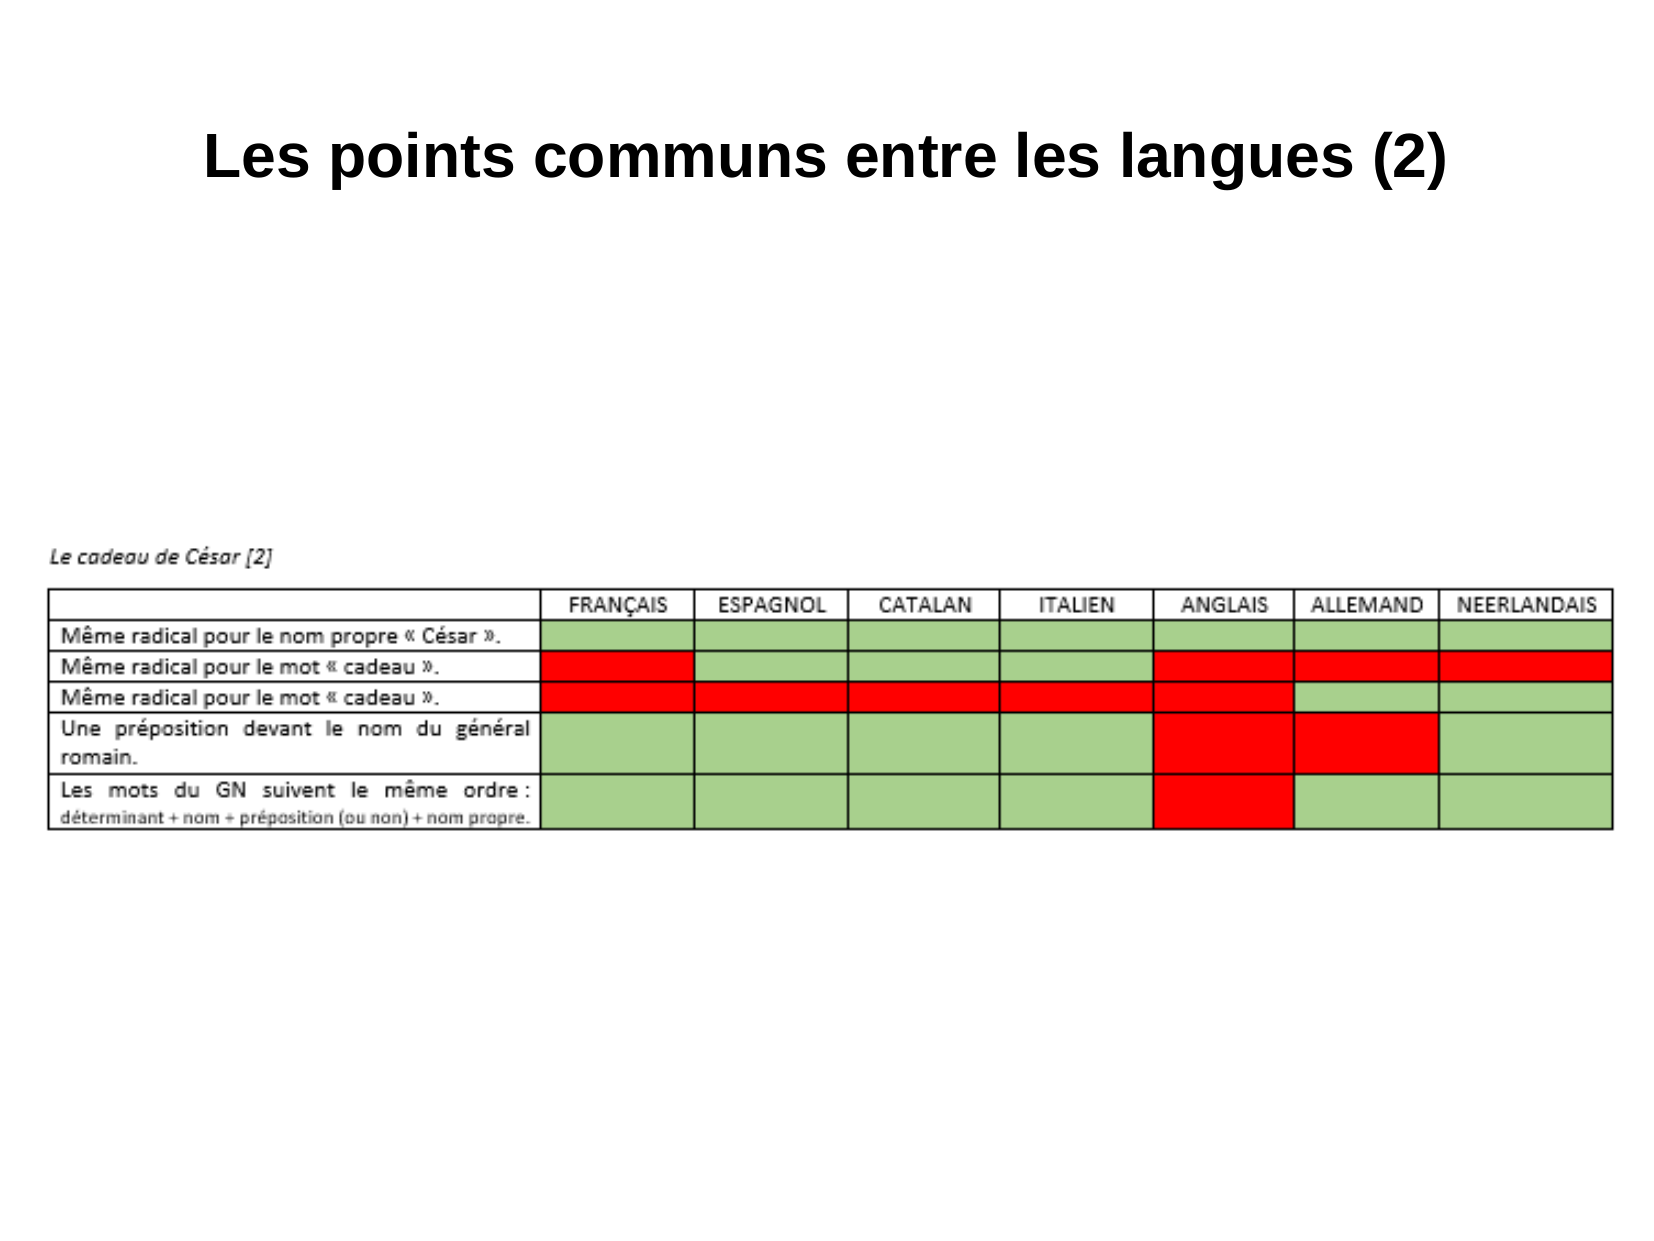

# Les points communs entre les langues (2)